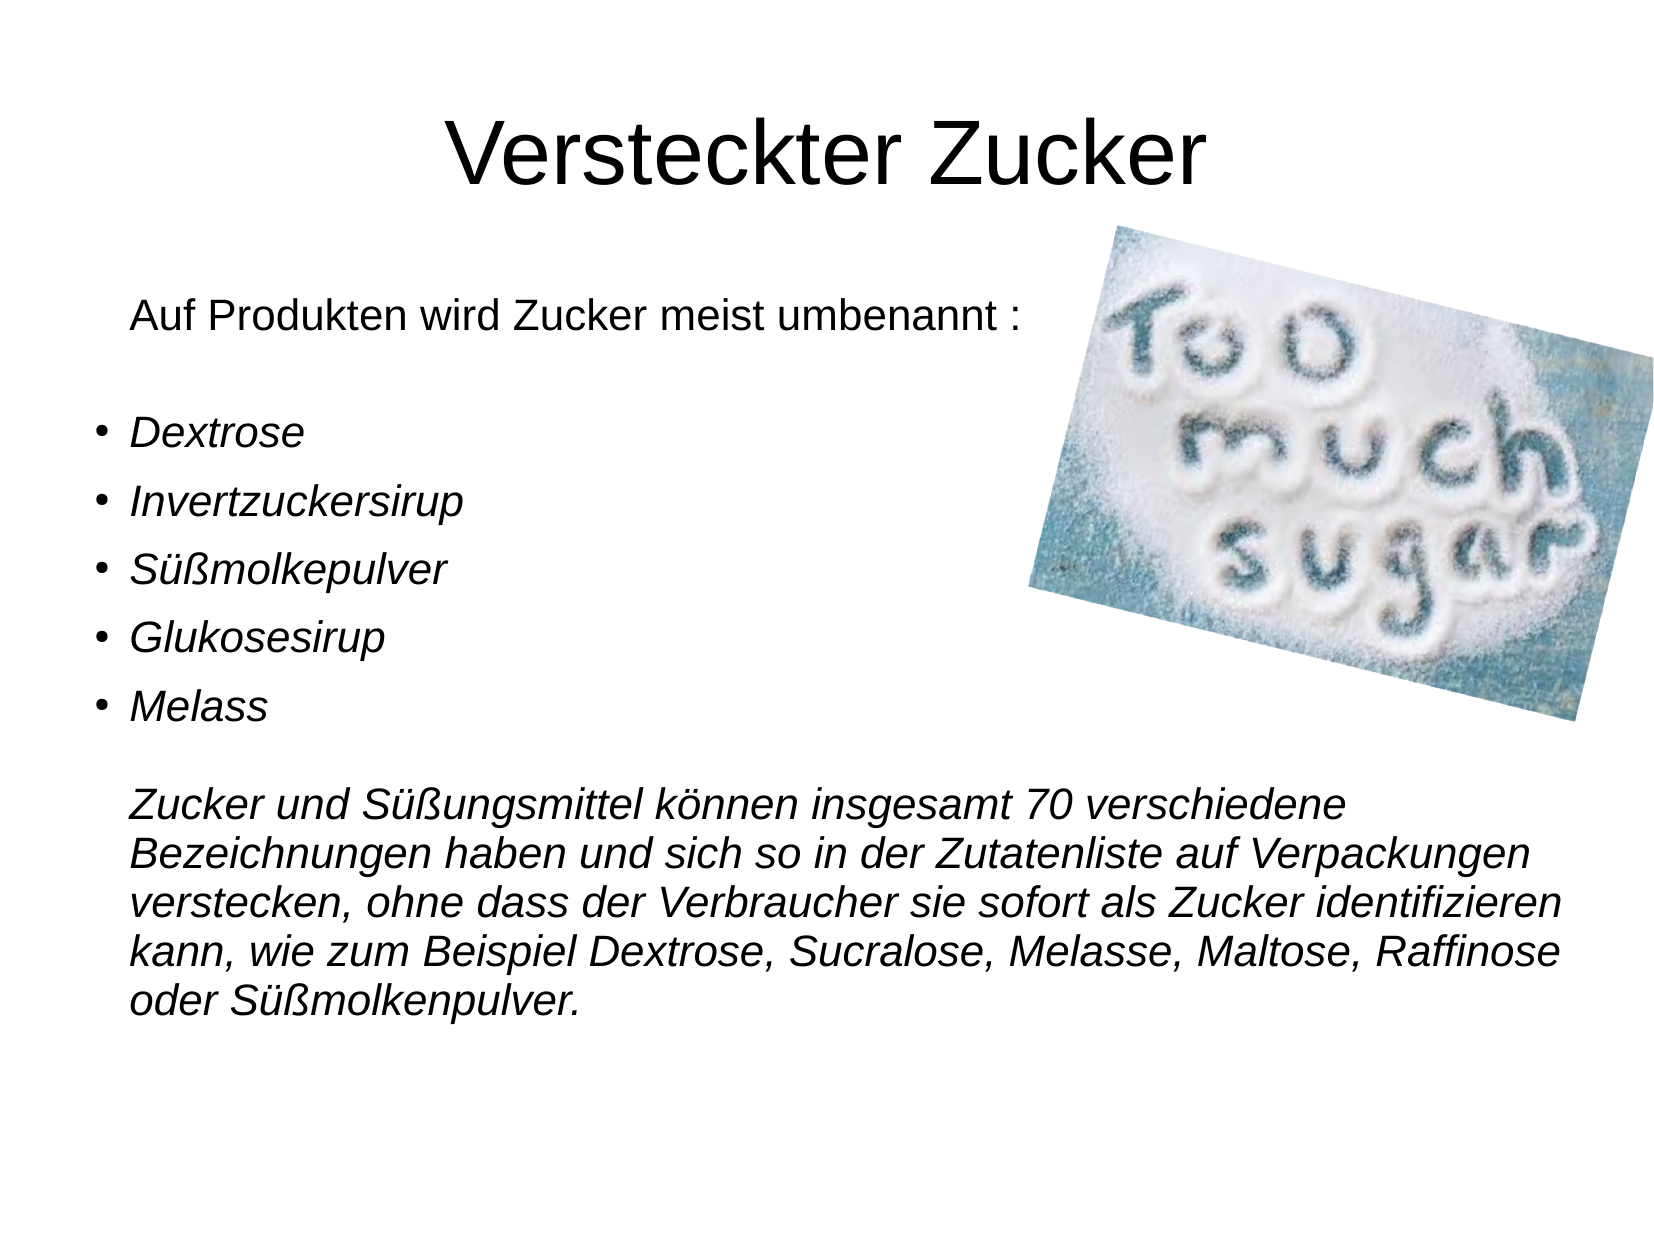

# Versteckter Zucker
Auf Produkten wird Zucker meist umbenannt :
Dextrose
Invertzuckersirup
Süßmolkepulver
Glukosesirup
Melass
Zucker und Süßungsmittel können insgesamt 70 verschiedene Bezeichnungen haben und sich so in der Zutatenliste auf Verpackungen verstecken, ohne dass der Verbraucher sie sofort als Zucker identifizieren kann, wie zum Beispiel Dextrose, Sucralose, Melasse, Maltose, Raffinose oder Süßmolkenpulver.